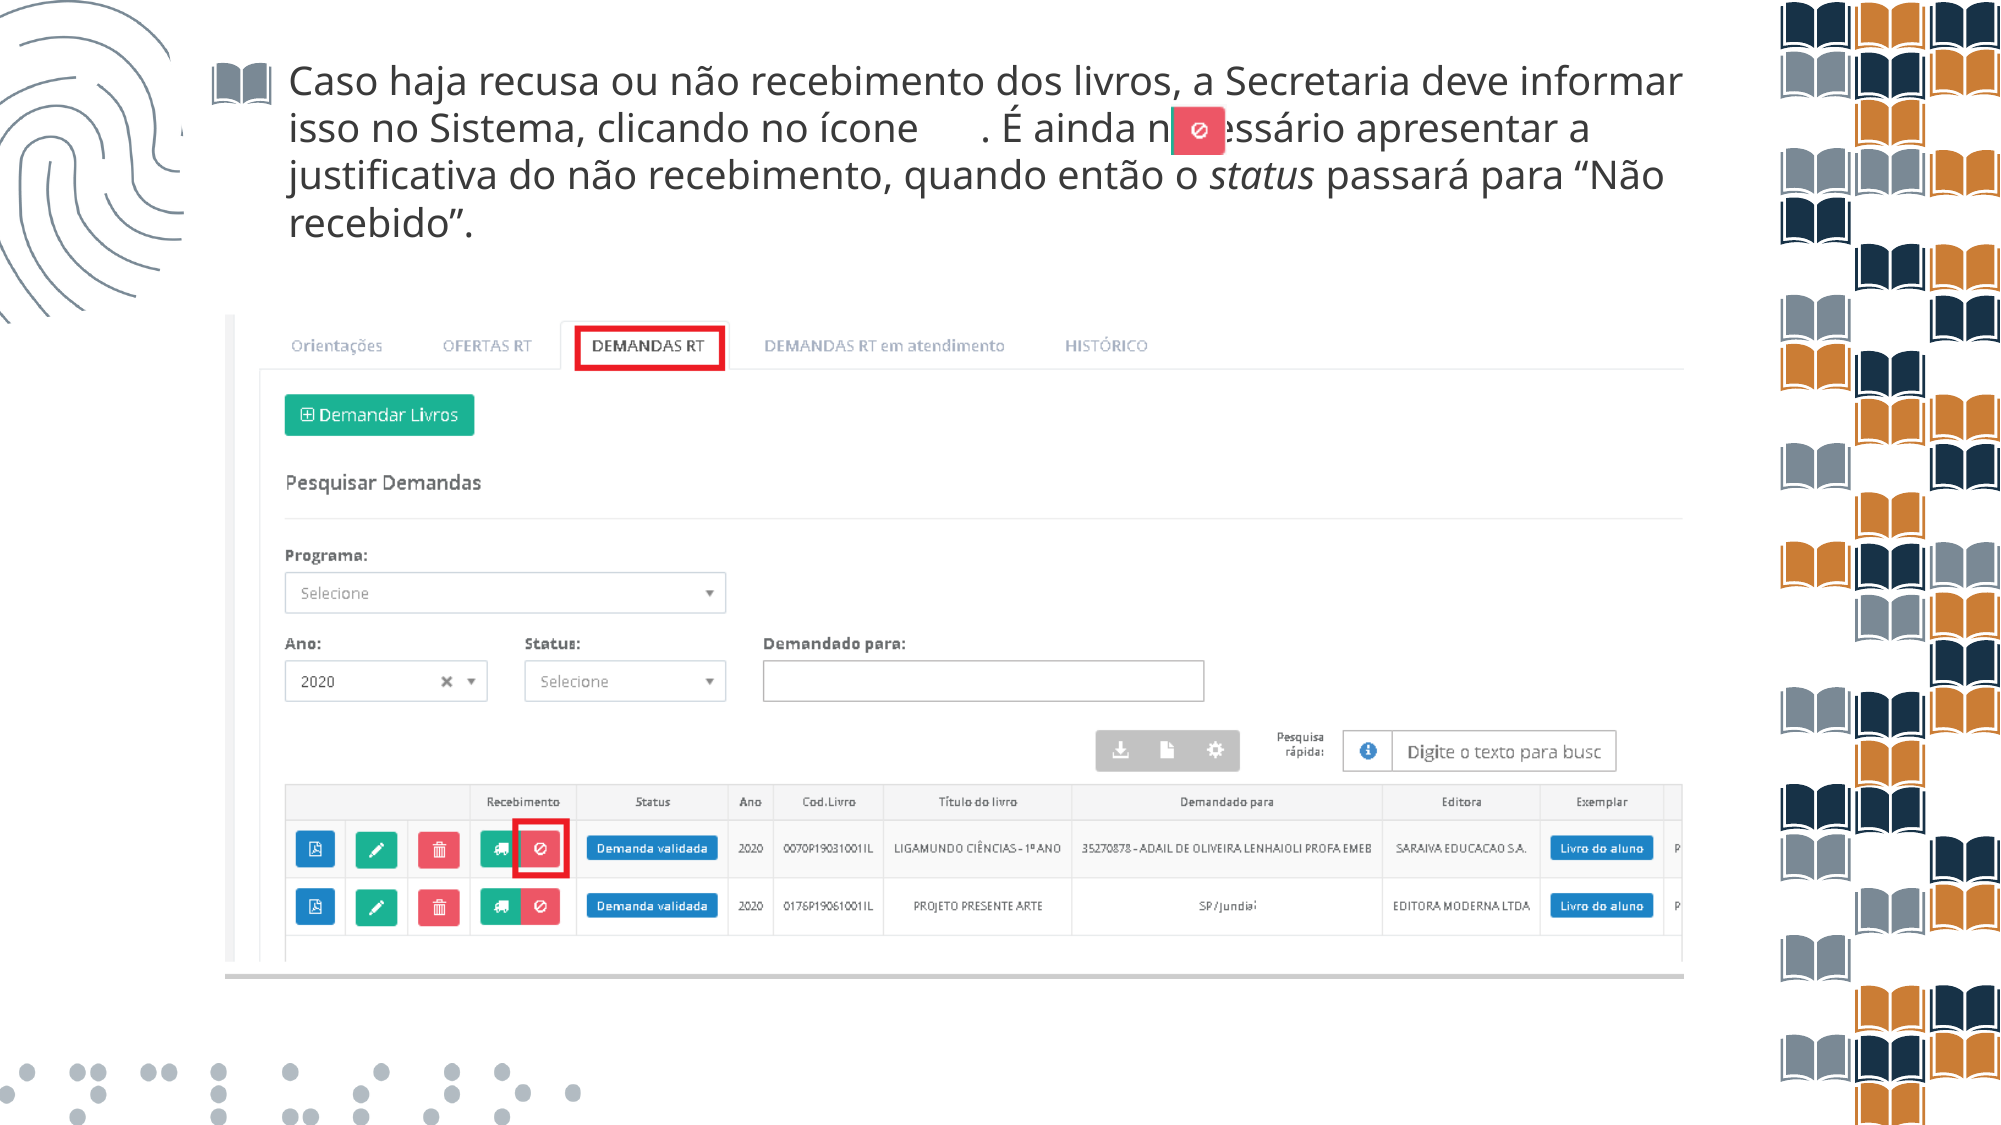

Caso haja recusa ou não recebimento dos livros, a Secretaria deve informar isso no Sistema, clicando no ícone . É ainda necessário apresentar a justificativa do não recebimento, quando então o status passará para “Não recebido”.